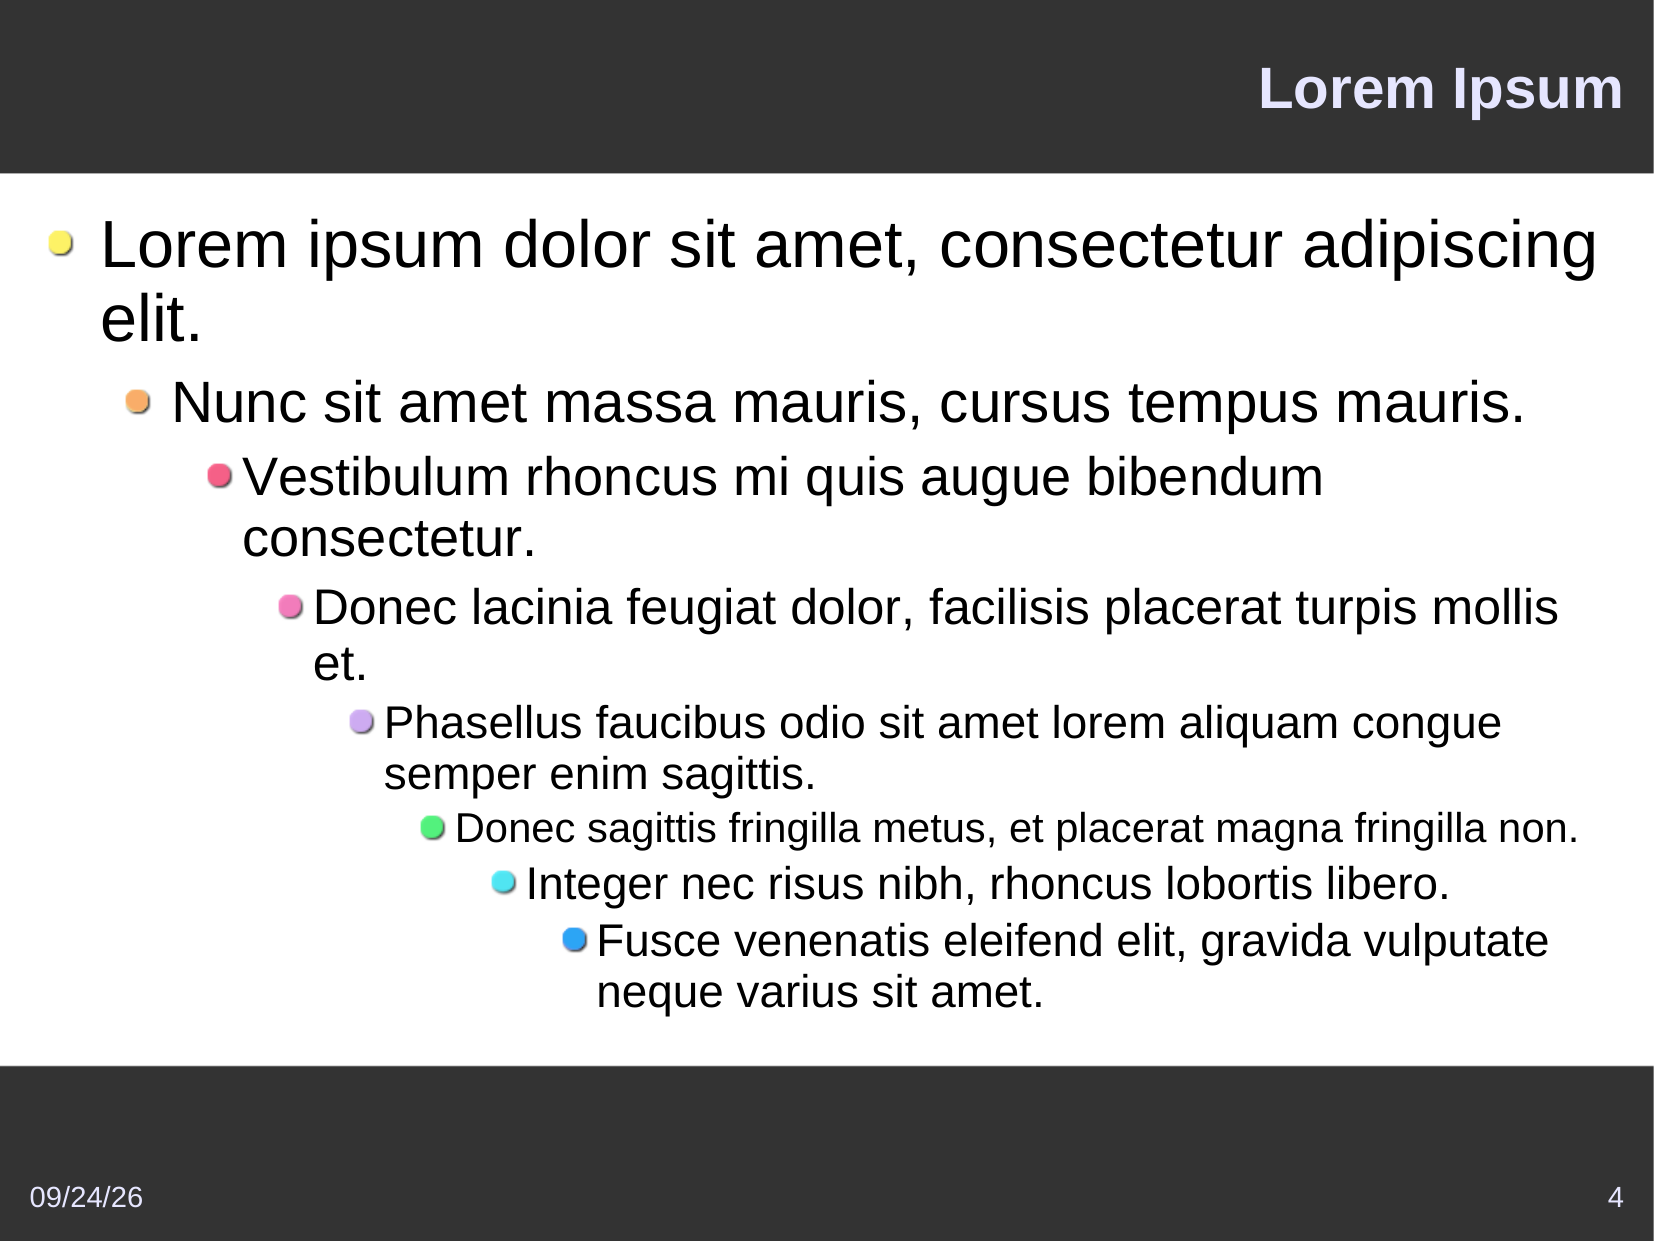

# Lorem Ipsum
Lorem ipsum dolor sit amet, consectetur adipiscing elit.
Nunc sit amet massa mauris, cursus tempus mauris.
Vestibulum rhoncus mi quis augue bibendum consectetur.
Donec lacinia feugiat dolor, facilisis placerat turpis mollis et.
Phasellus faucibus odio sit amet lorem aliquam congue semper enim sagittis.
Donec sagittis fringilla metus, et placerat magna fringilla non.
Integer nec risus nibh, rhoncus lobortis libero.
Fusce venenatis eleifend elit, gravida vulputate neque varius sit amet.
4